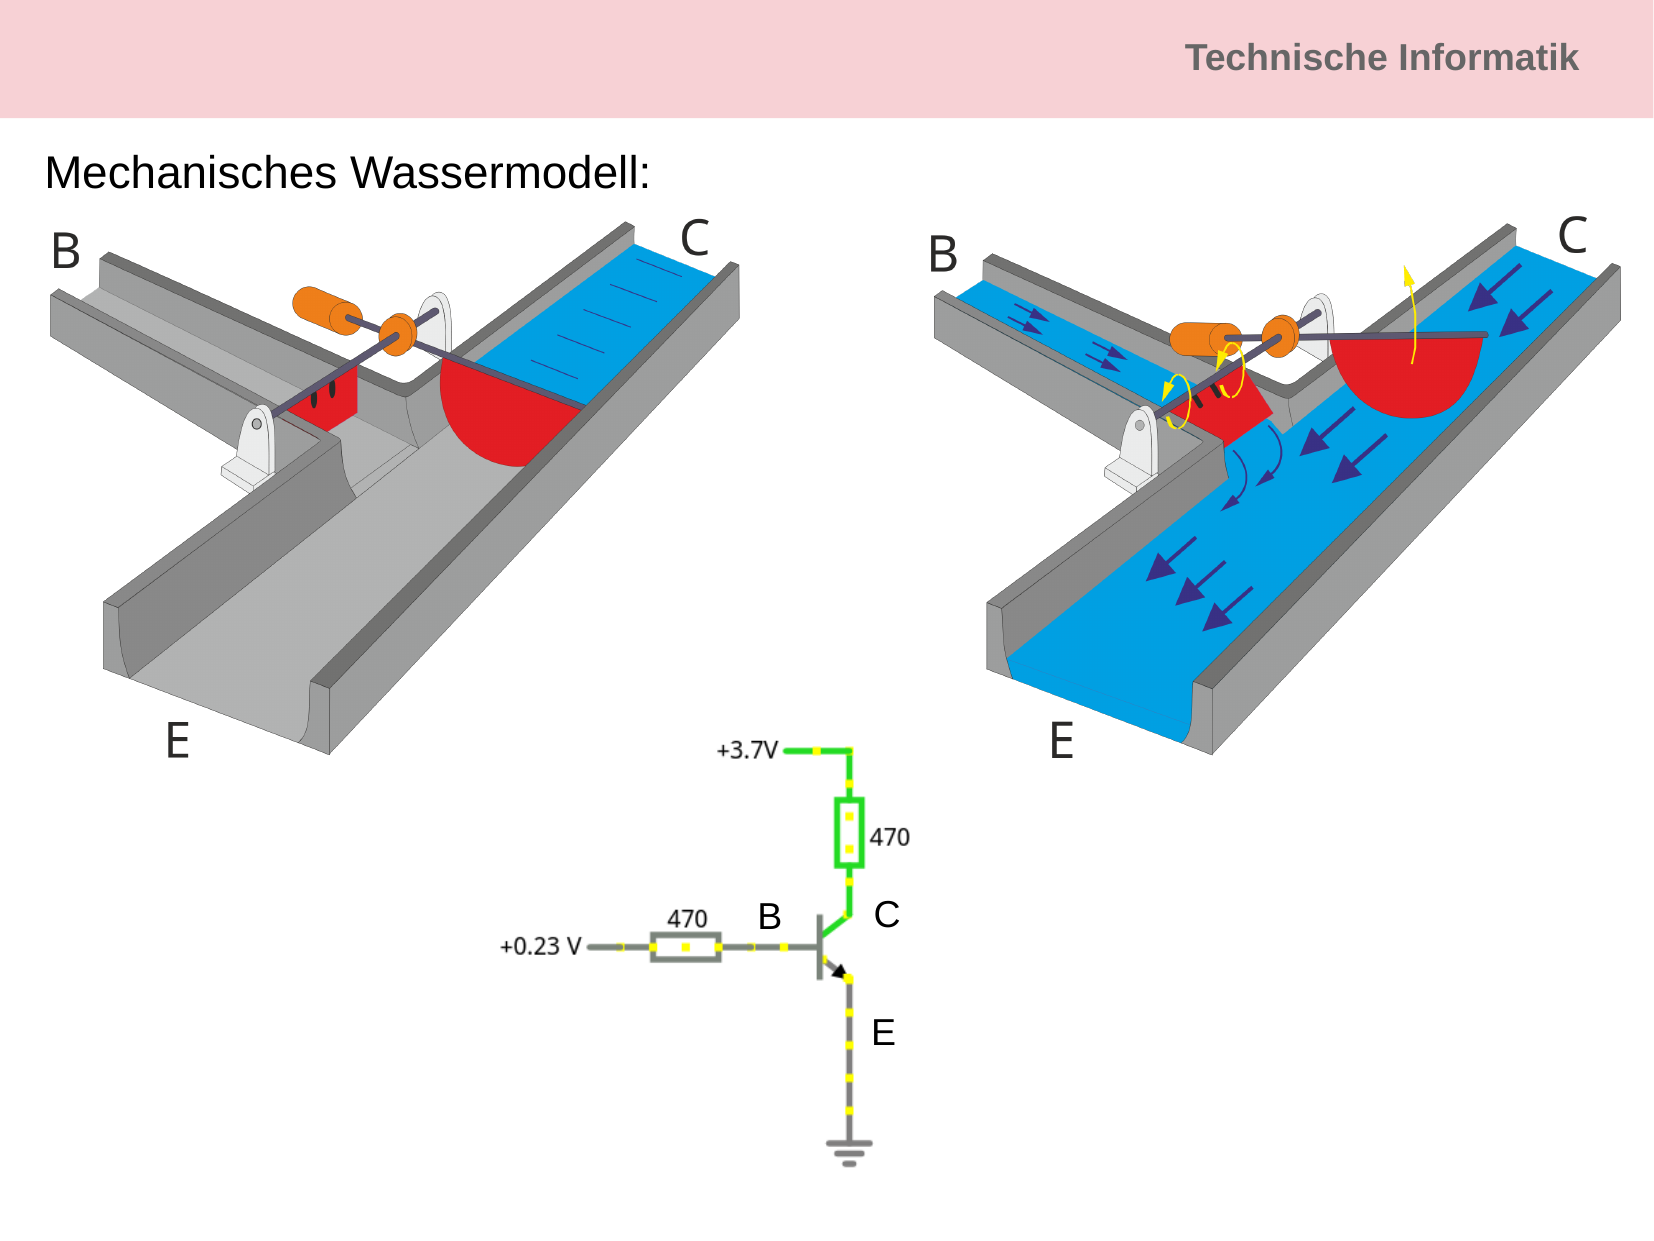

Technische Informatik
Mechanisches Wassermodell:
C
C
B
E